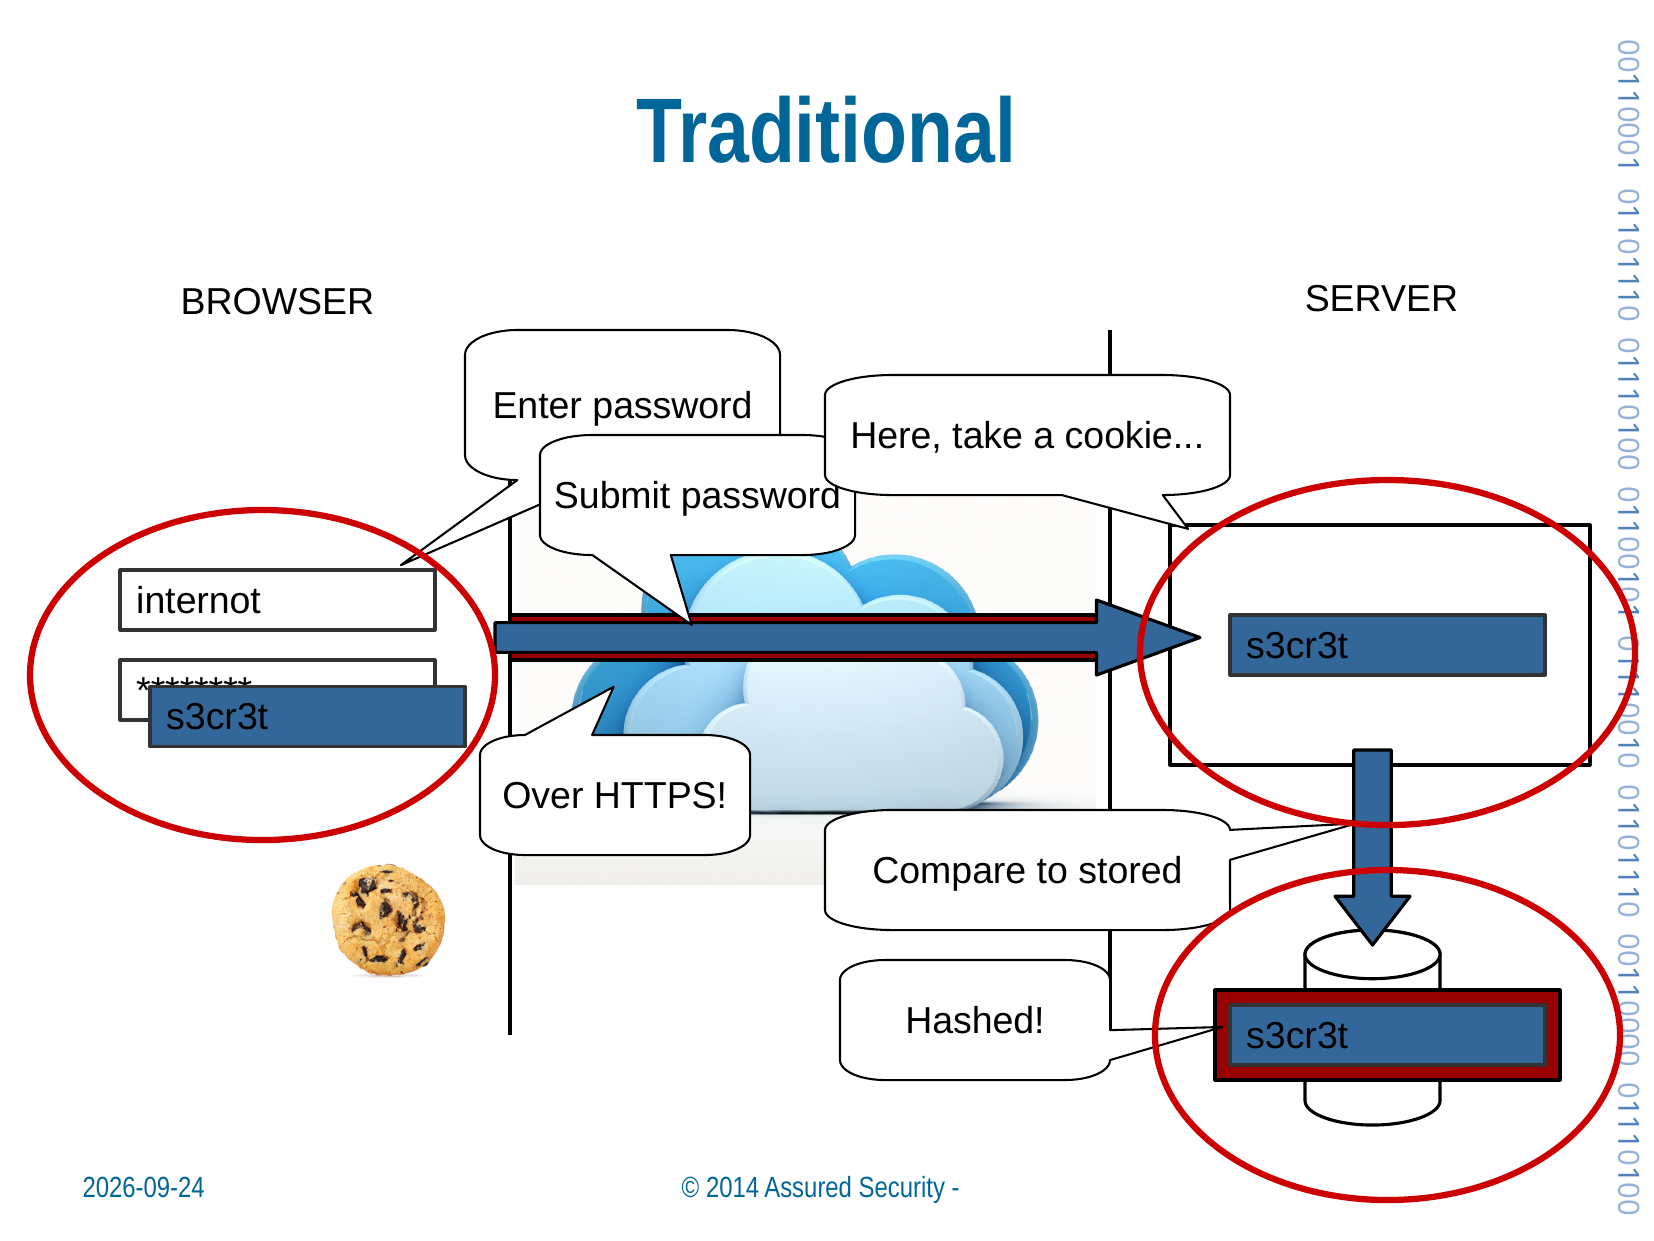

# Traditional
SERVER
BROWSER
Enter password
Here, take a cookie...
Submit password
internot
s3cr3t
********
s3cr3t
Over HTTPS!
Compare to stored
Hashed!
s3cr3t